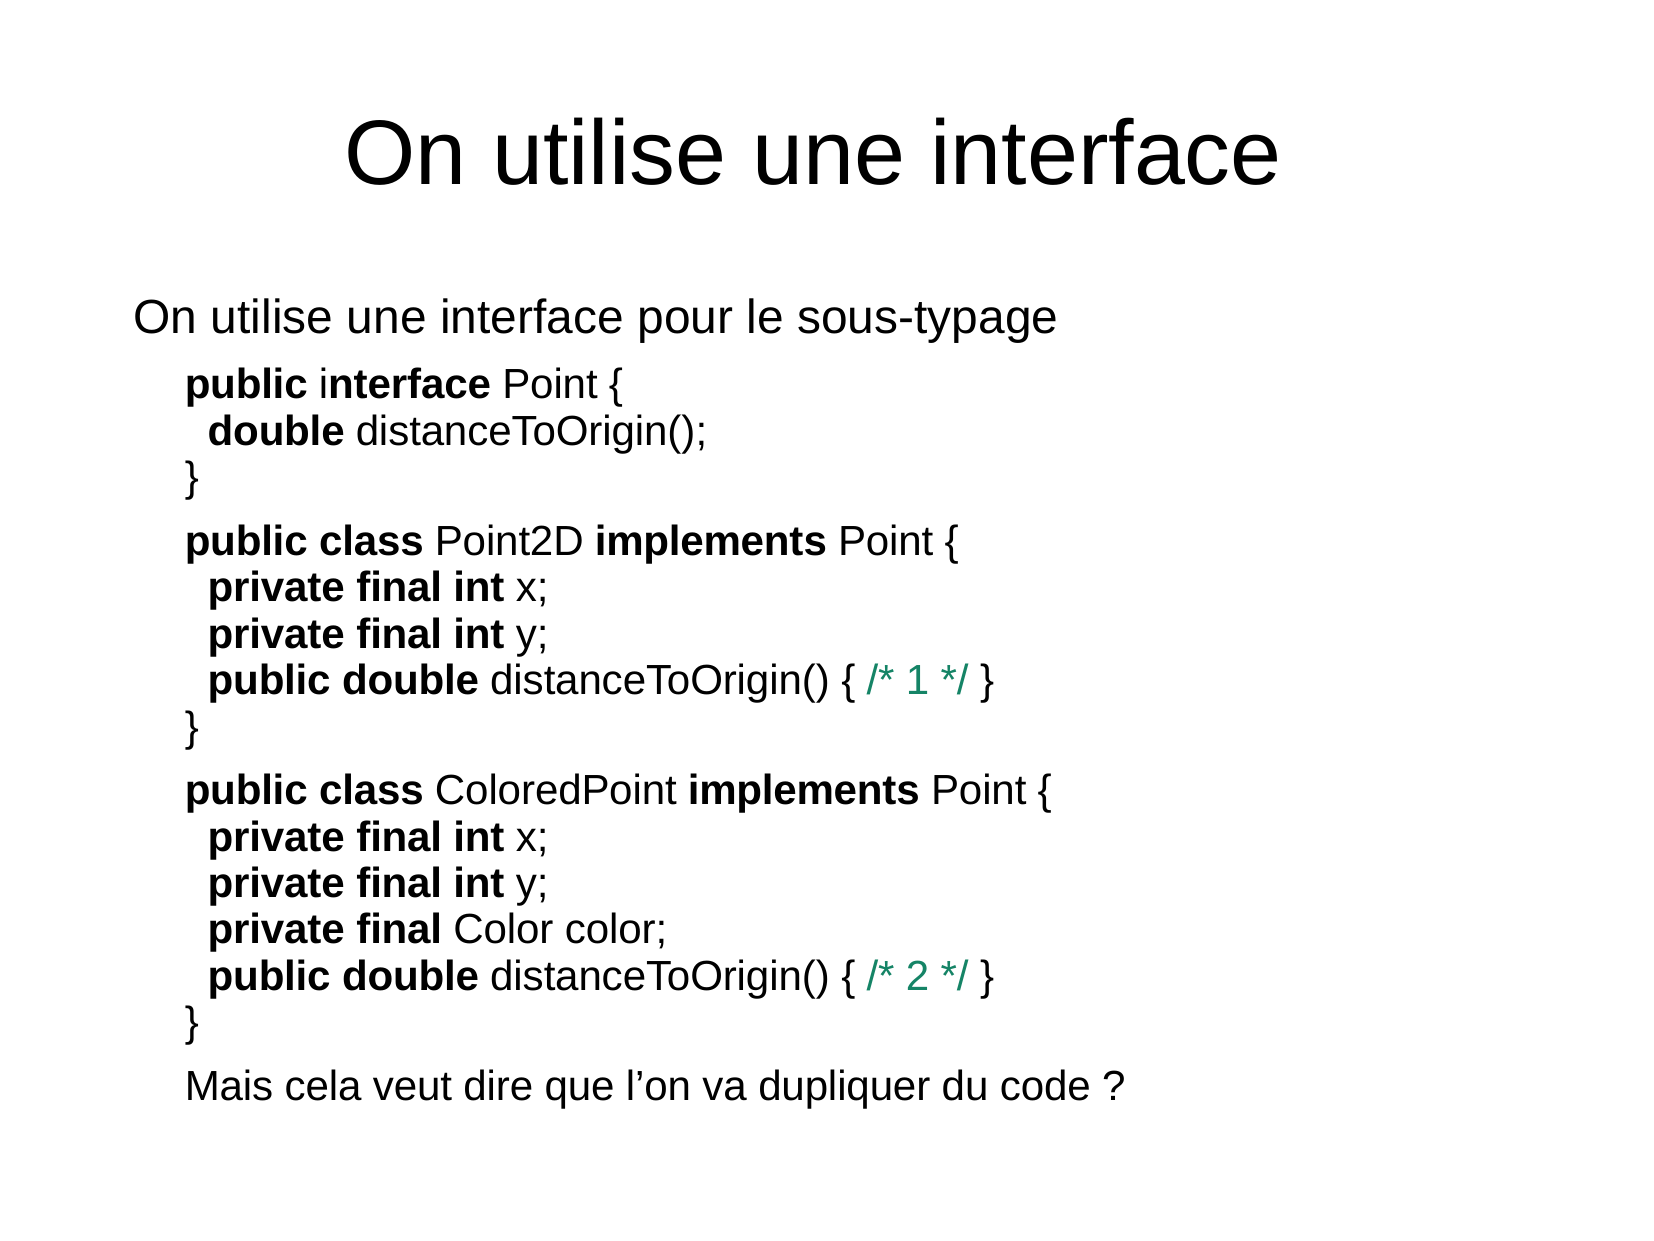

# On utilise une interface
On utilise une interface pour le sous-typage
public interface Point {
 double distanceToOrigin();
}
public class Point2D implements Point {
 private final int x;
 private final int y;
 public double distanceToOrigin() { /* 1 */ }
}
public class ColoredPoint implements Point {
 private final int x;
 private final int y;
 private final Color color;
 public double distanceToOrigin() { /* 2 */ }
}
Mais cela veut dire que l’on va dupliquer du code ?